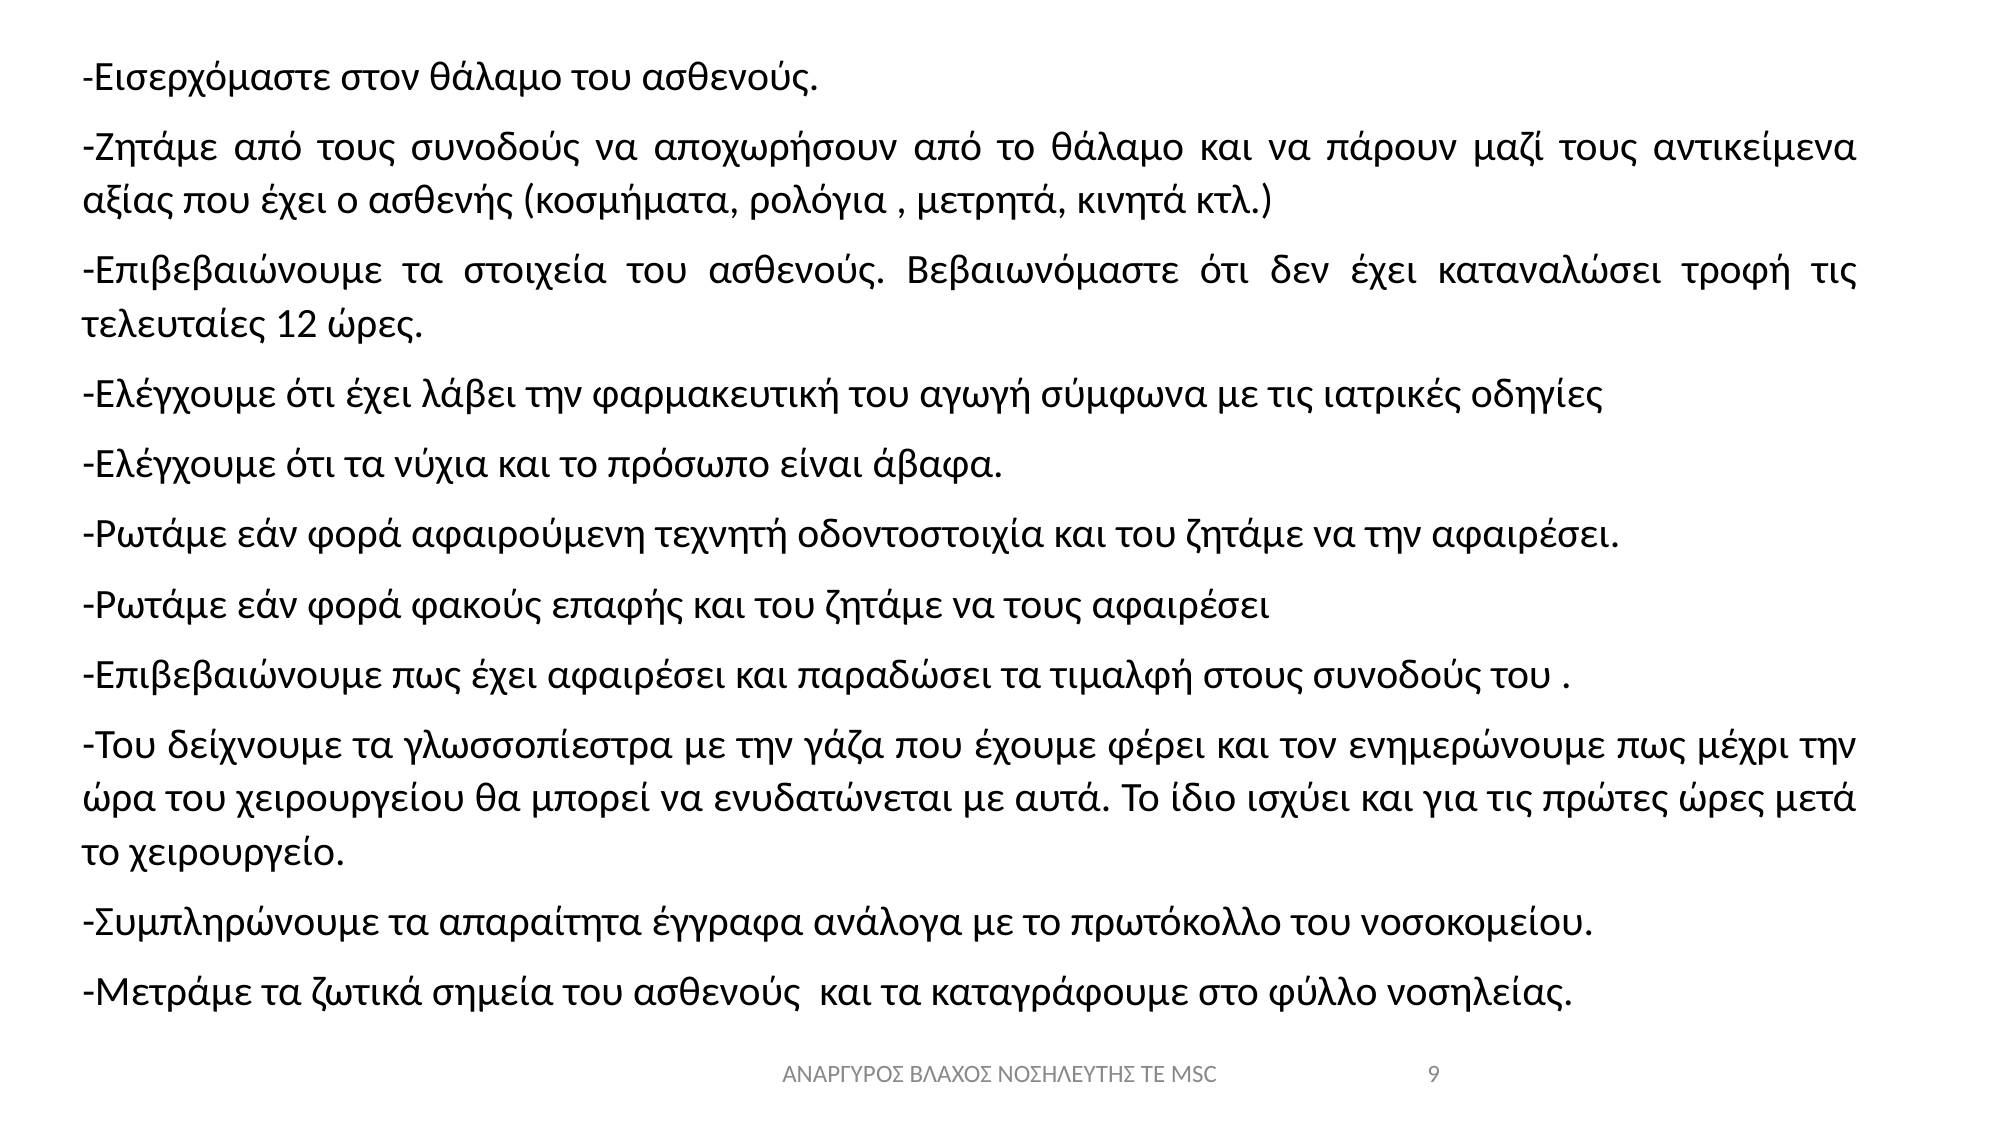

-Εισερχόμαστε στον θάλαμο του ασθενούς.
-Ζητάμε από τους συνοδούς να αποχωρήσουν από το θάλαμο και να πάρουν μαζί τους αντικείμενα αξίας που έχει ο ασθενής (κοσμήματα, ρολόγια , μετρητά, κινητά κτλ.)
-Επιβεβαιώνουμε τα στοιχεία του ασθενούς. Βεβαιωνόμαστε ότι δεν έχει καταναλώσει τροφή τις τελευταίες 12 ώρες.
-Ελέγχουμε ότι έχει λάβει την φαρμακευτική του αγωγή σύμφωνα με τις ιατρικές οδηγίες
-Ελέγχουμε ότι τα νύχια και το πρόσωπο είναι άβαφα.
-Ρωτάμε εάν φορά αφαιρούμενη τεχνητή οδοντοστοιχία και του ζητάμε να την αφαιρέσει.
-Ρωτάμε εάν φορά φακούς επαφής και του ζητάμε να τους αφαιρέσει
-Επιβεβαιώνουμε πως έχει αφαιρέσει και παραδώσει τα τιμαλφή στους συνοδούς του .
-Του δείχνουμε τα γλωσσοπίεστρα με την γάζα που έχουμε φέρει και τον ενημερώνουμε πως μέχρι την ώρα του χειρουργείου θα μπορεί να ενυδατώνεται με αυτά. Το ίδιο ισχύει και για τις πρώτες ώρες μετά το χειρουργείο.
-Συμπληρώνουμε τα απαραίτητα έγγραφα ανάλογα με το πρωτόκολλο του νοσοκομείου.
-Μετράμε τα ζωτικά σημεία του ασθενούς και τα καταγράφουμε στο φύλλο νοσηλείας.
ΑΝΑΡΓΥΡΟΣ ΒΛΑΧΟΣ ΝΟΣΗΛΕΥΤΗΣ ΤΕ ΜSC